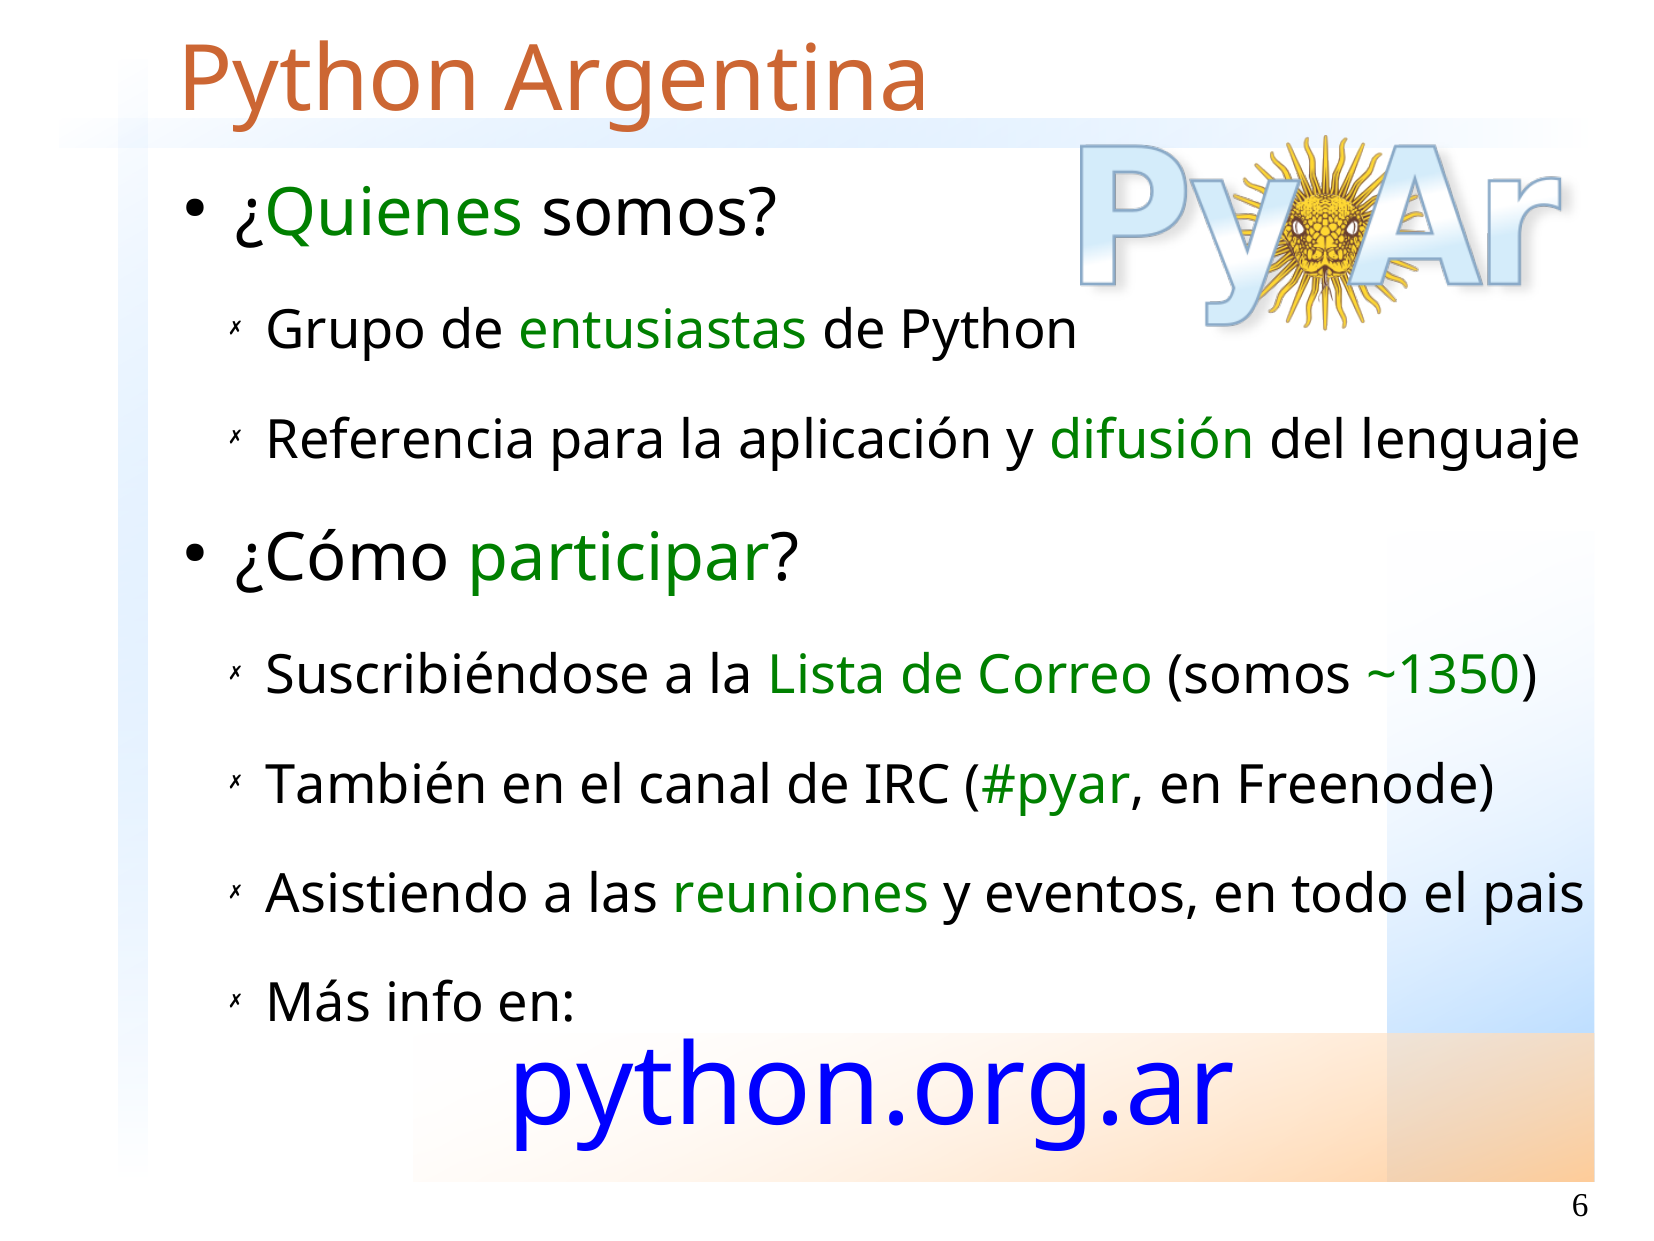

# Python Argentina
 ¿Quienes somos?
Grupo de entusiastas de Python
Referencia para la aplicación y difusión del lenguaje
 ¿Cómo participar?
Suscribiéndose a la Lista de Correo (somos ~1350)
También en el canal de IRC (#pyar, en Freenode)
Asistiendo a las reuniones y eventos, en todo el pais
Más info en:
python.org.ar